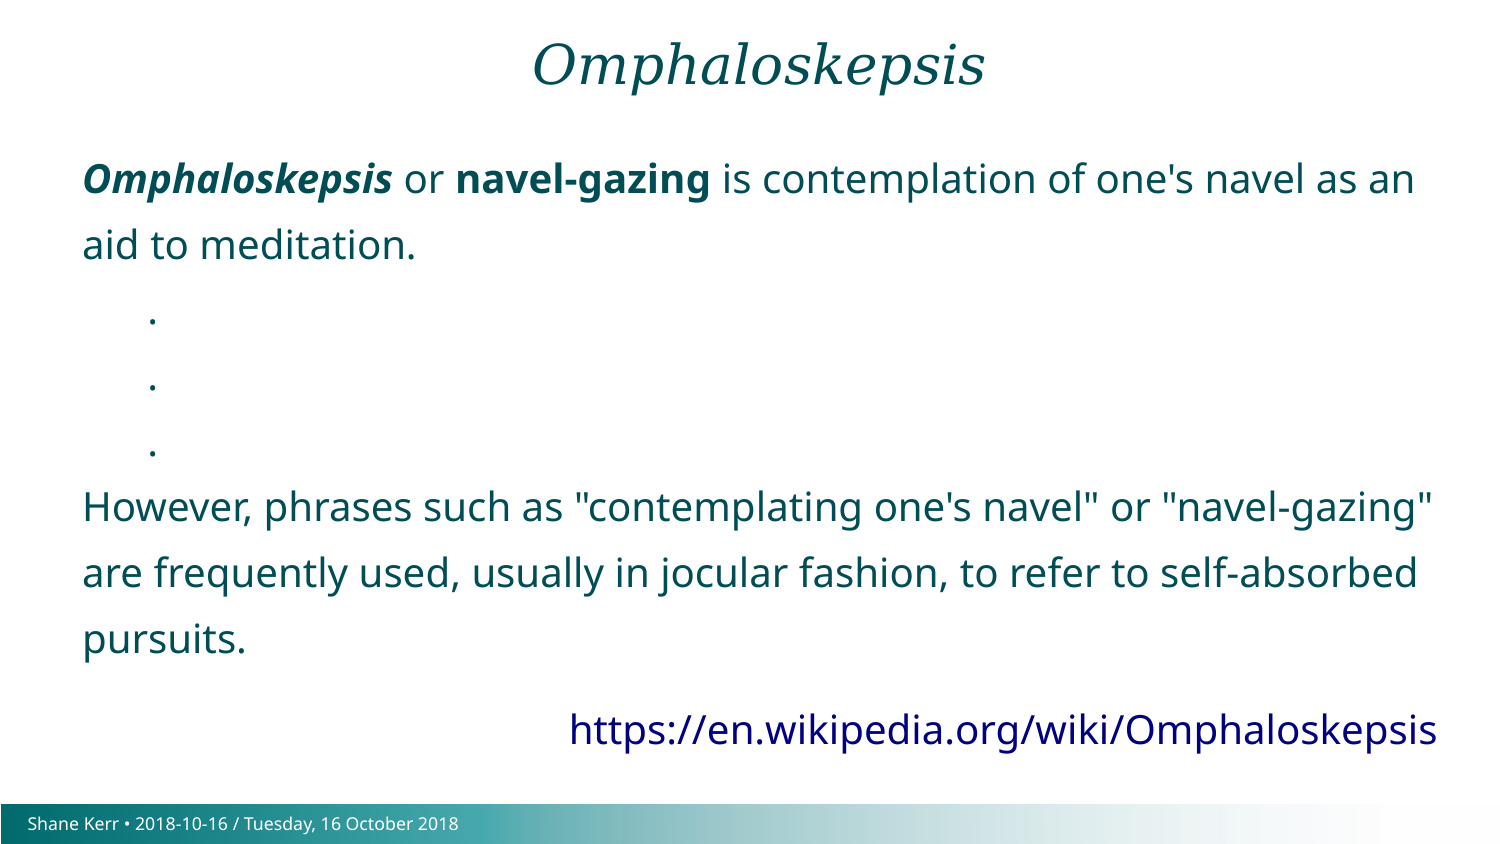

# Omphaloskepsis
Omphaloskepsis or navel-gazing is contemplation of one's navel as an aid to meditation.
	.
	.
	.
However, phrases such as "contemplating one's navel" or "navel-gazing" are frequently used, usually in jocular fashion, to refer to self-absorbed pursuits.
https://en.wikipedia.org/wiki/Omphaloskepsis